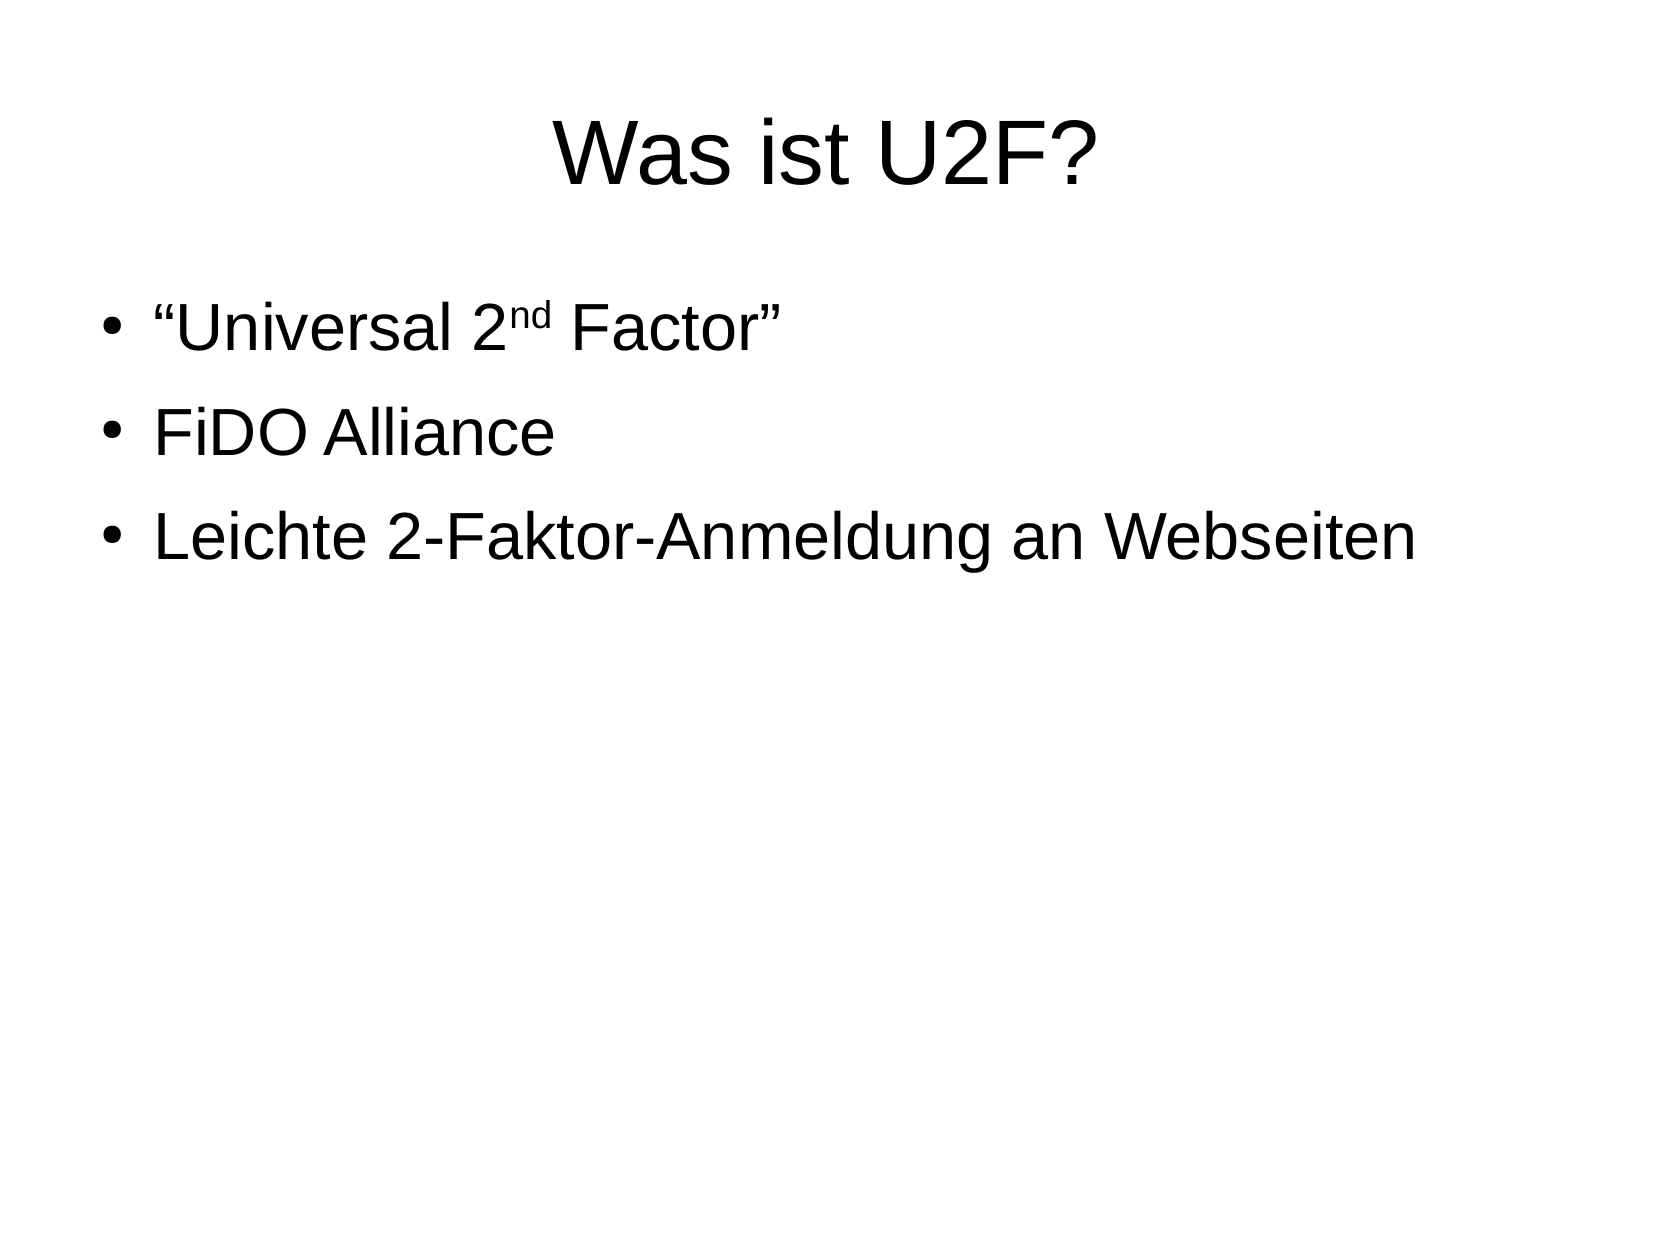

# Was ist U2F?
“Universal 2nd Factor”
FiDO Alliance
Leichte 2-Faktor-Anmeldung an Webseiten